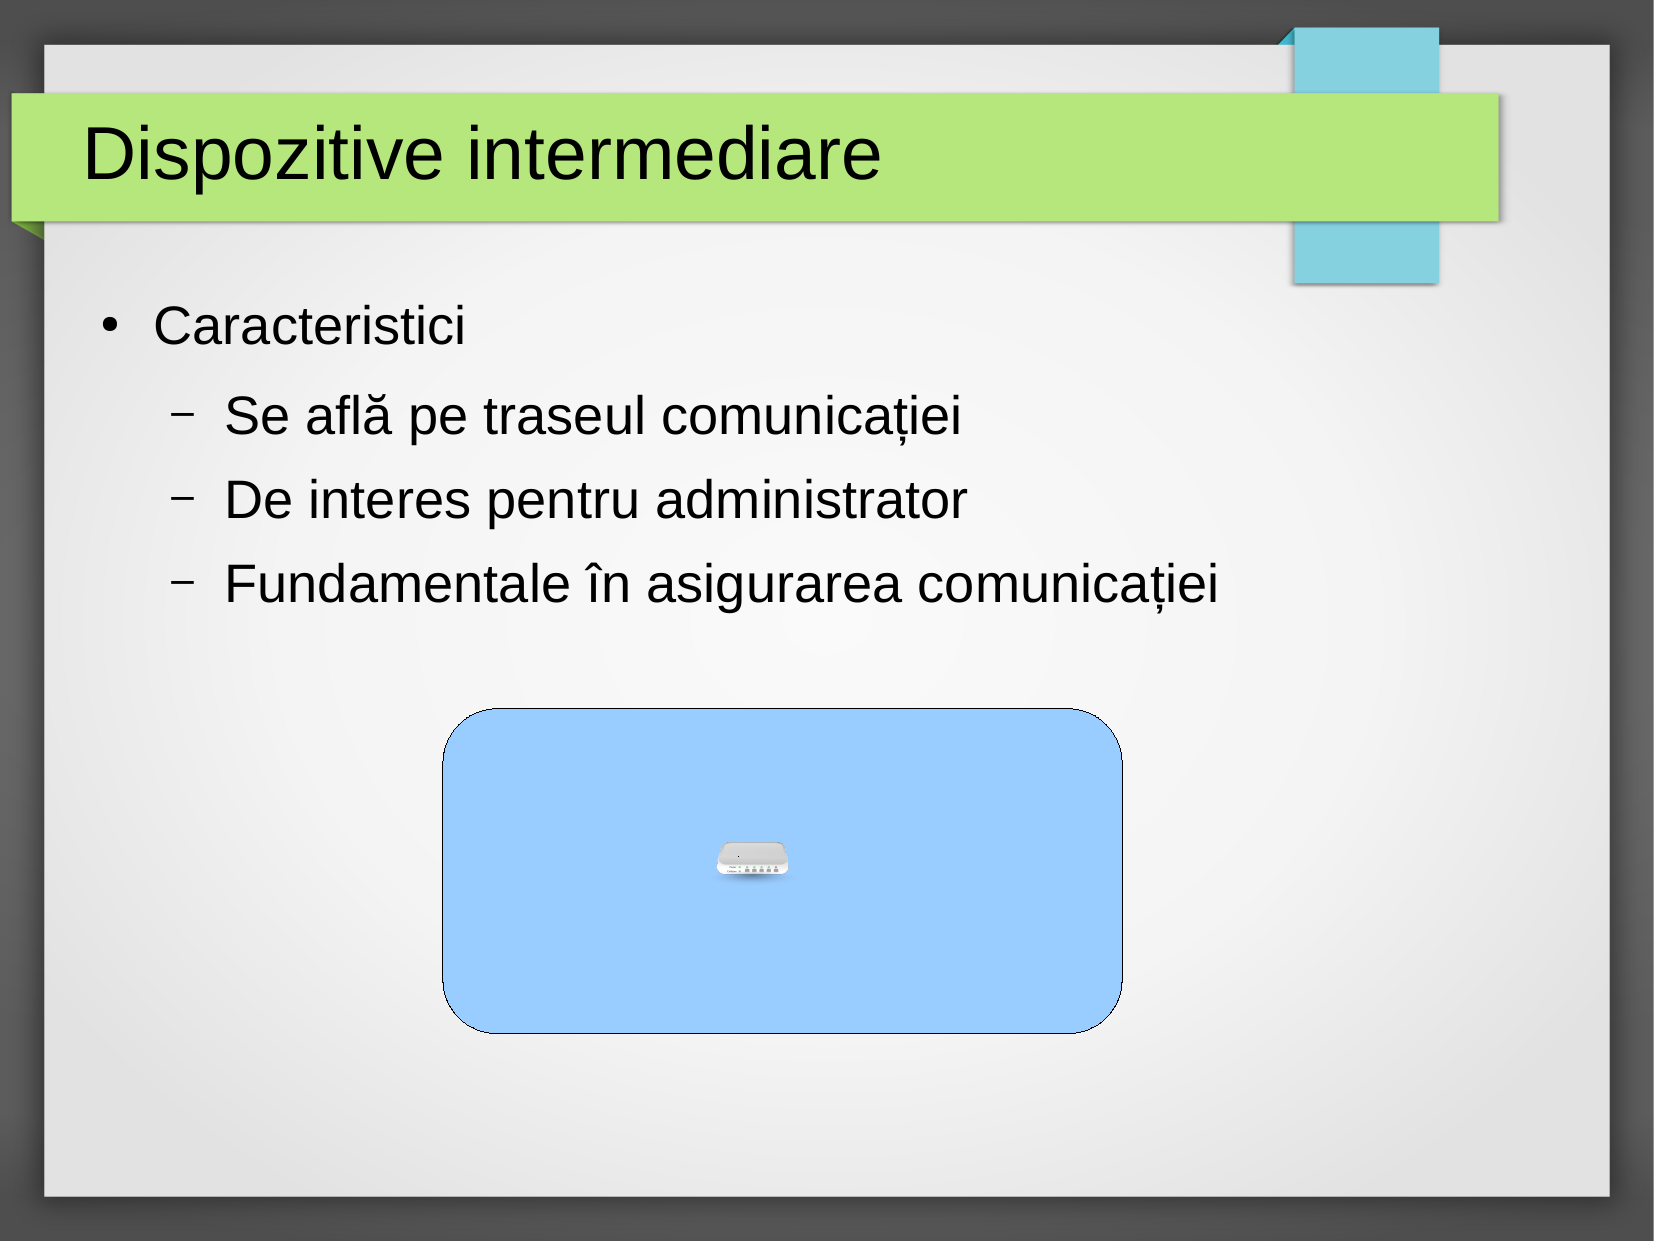

# Dispozitive intermediare
Caracteristici
Se află pe traseul comunicației
De interes pentru administrator
Fundamentale în asigurarea comunicației